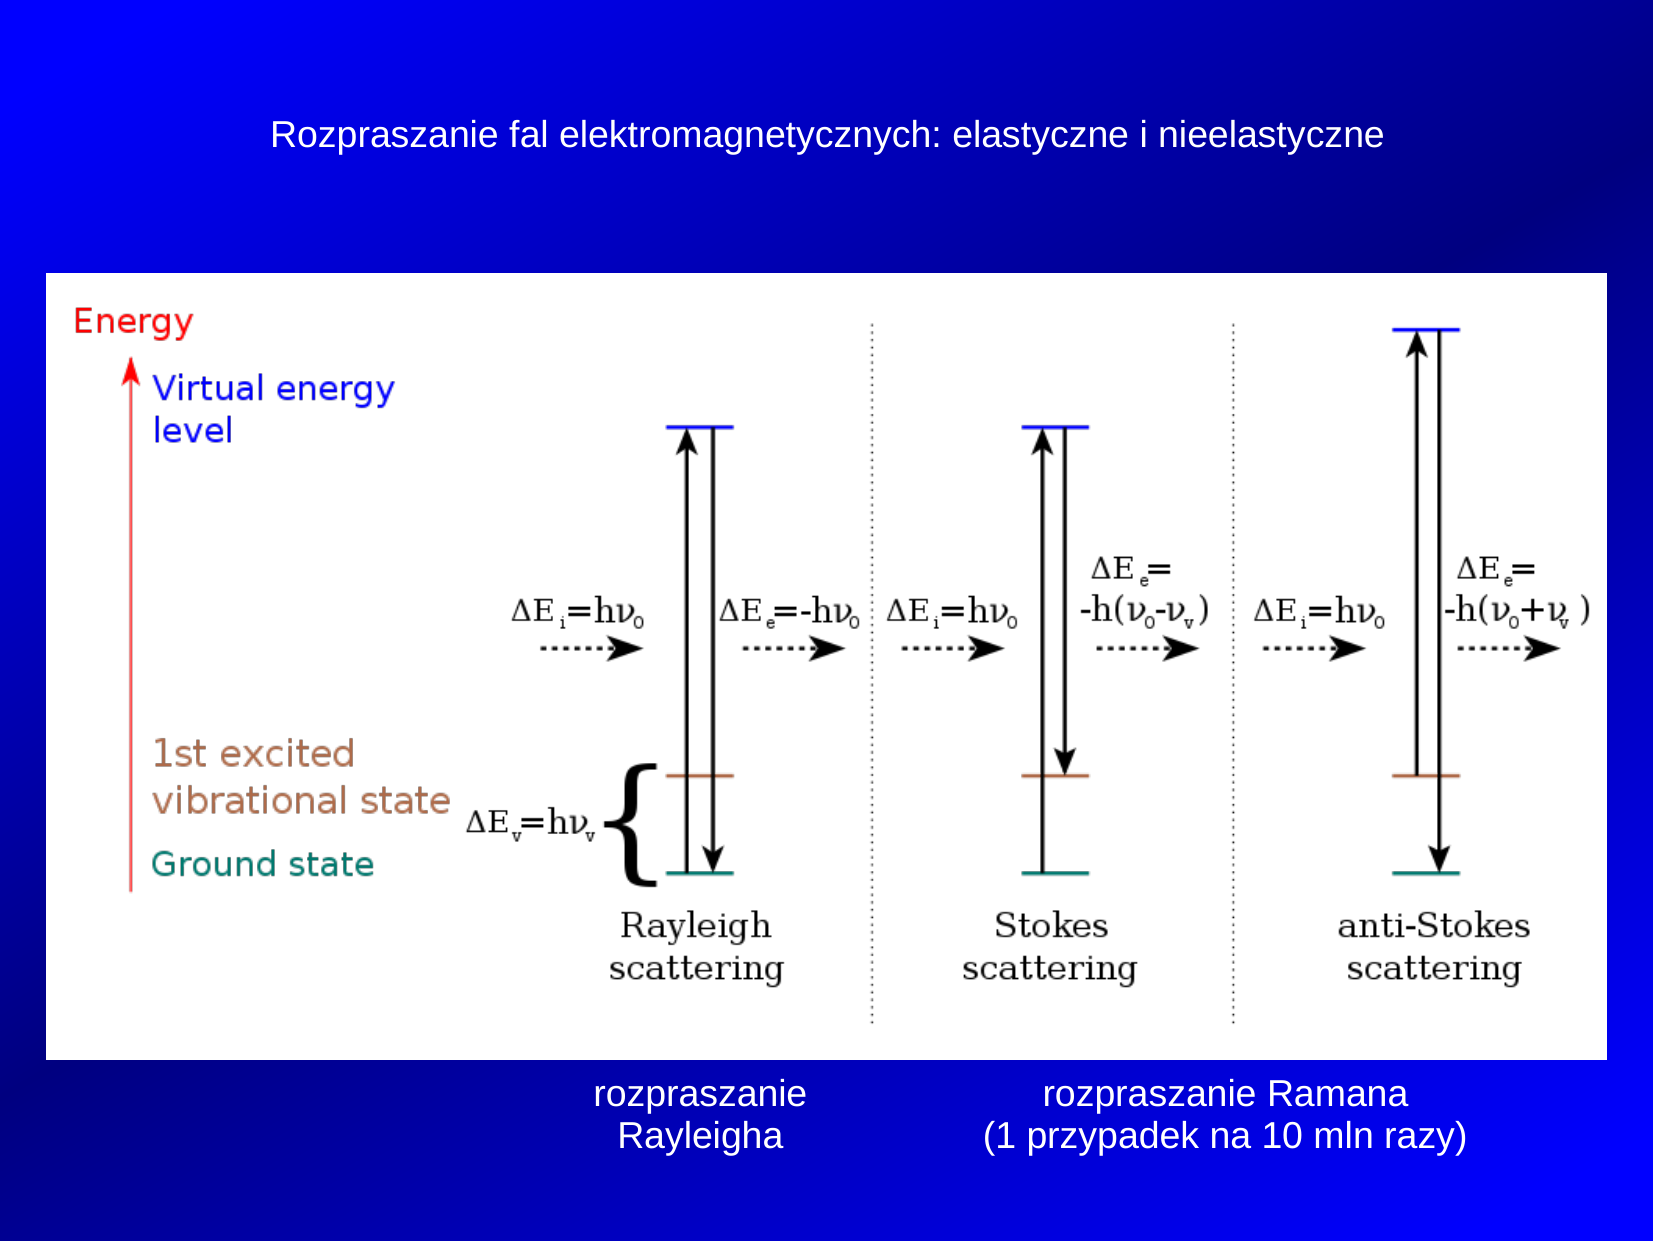

Rozpraszanie fal elektromagnetycznych: elastyczne i nieelastyczne
rozpraszanie Rayleigha
rozpraszanie Ramana
(1 przypadek na 10 mln razy)